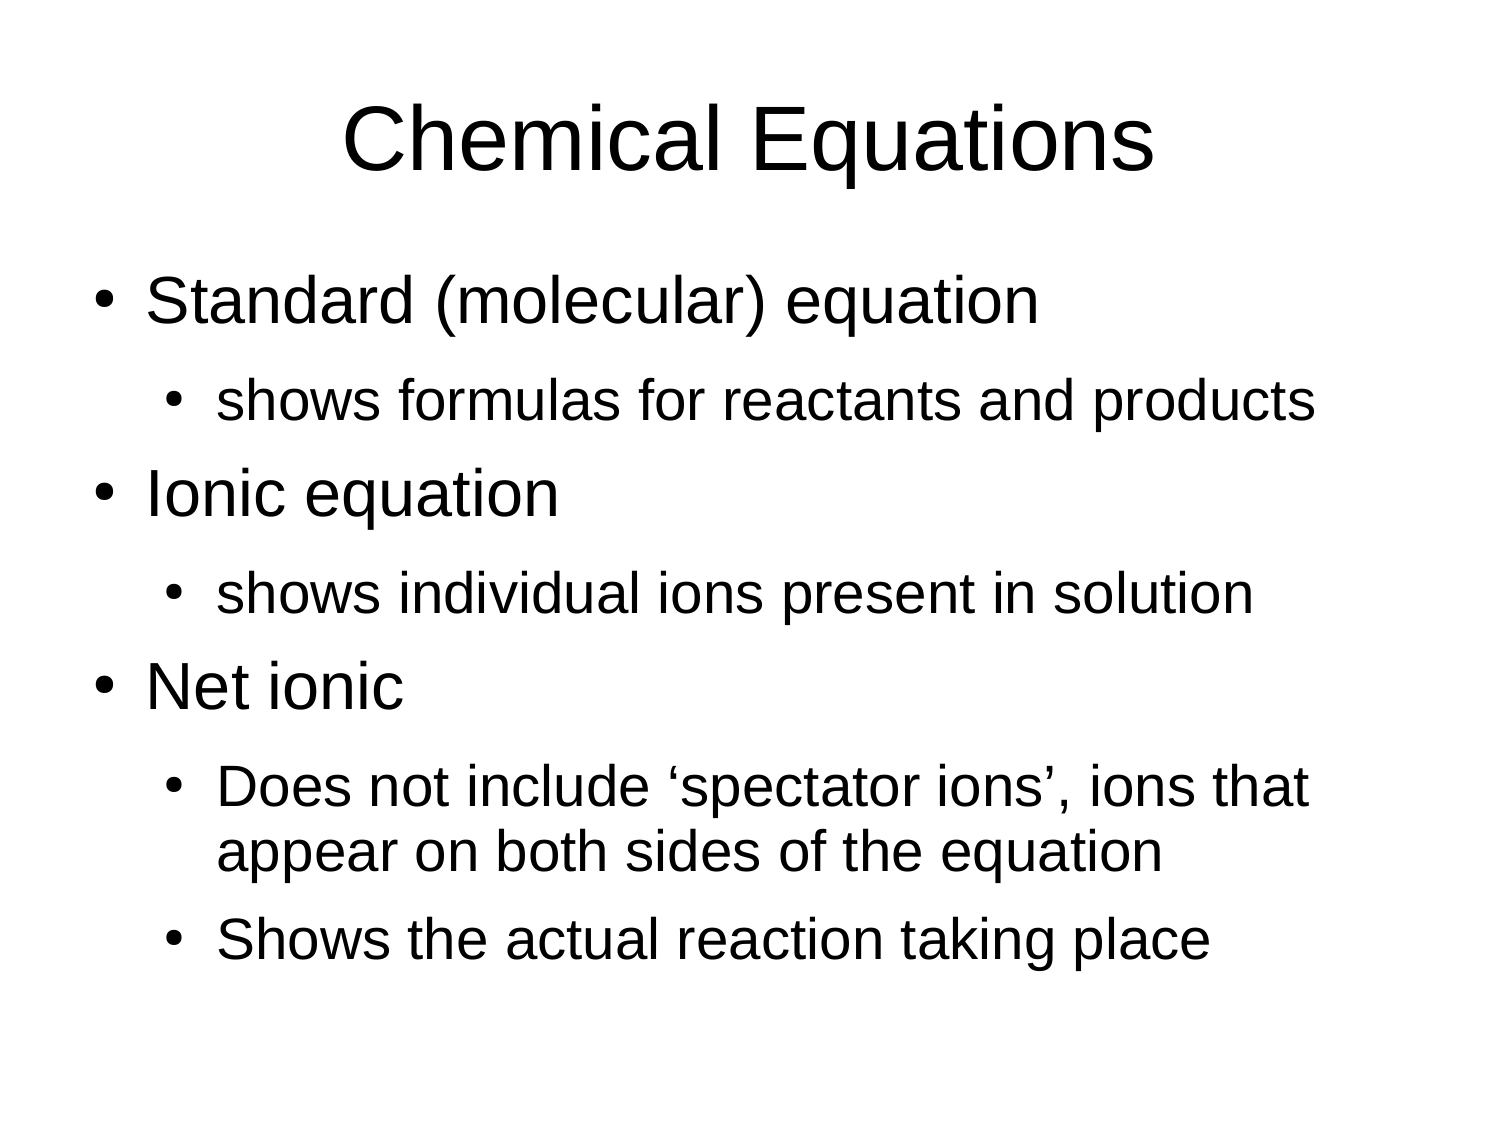

# Chemical Equations
Standard (molecular) equation
shows formulas for reactants and products
Ionic equation
shows individual ions present in solution
Net ionic
Does not include ‘spectator ions’, ions that appear on both sides of the equation
Shows the actual reaction taking place